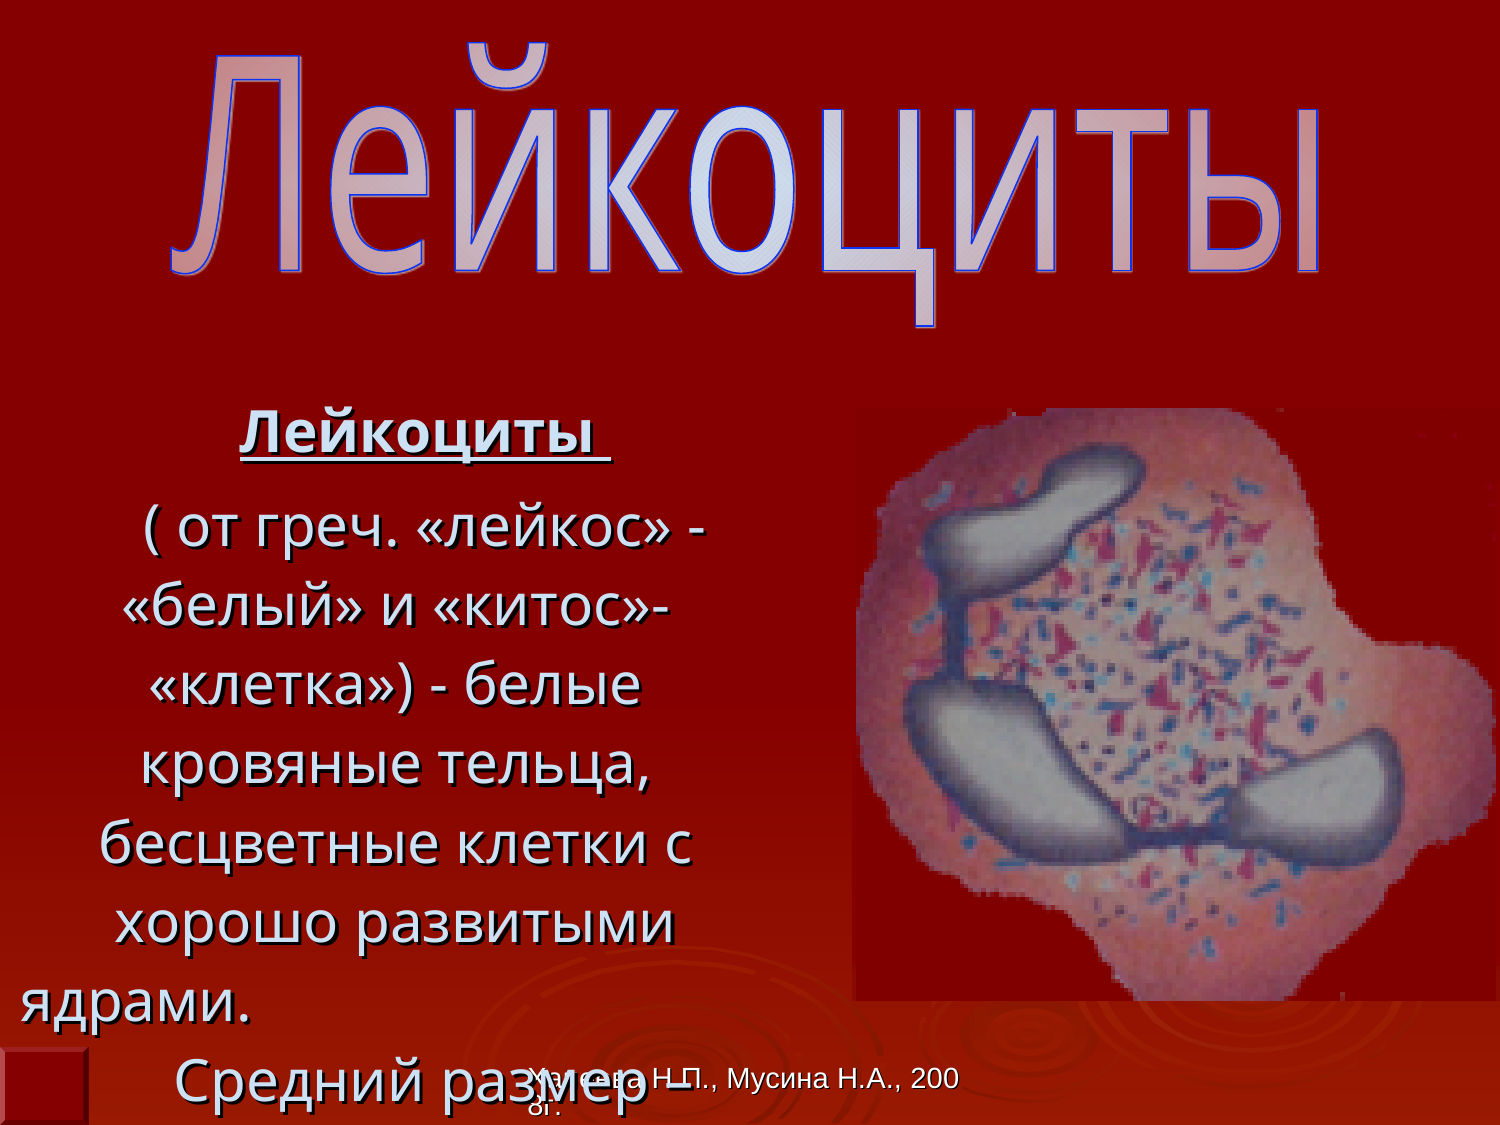

Лейкоциты
# Лейкоциты
( от греч. «лейкос» - «белый» и «китос»- «клетка») - белые кровяные тельца, бесцветные клетки с хорошо развитыми ядрами. Средний размер – 9мкм.
Ханеева Н.П., Мусина Н.А., 2008г.